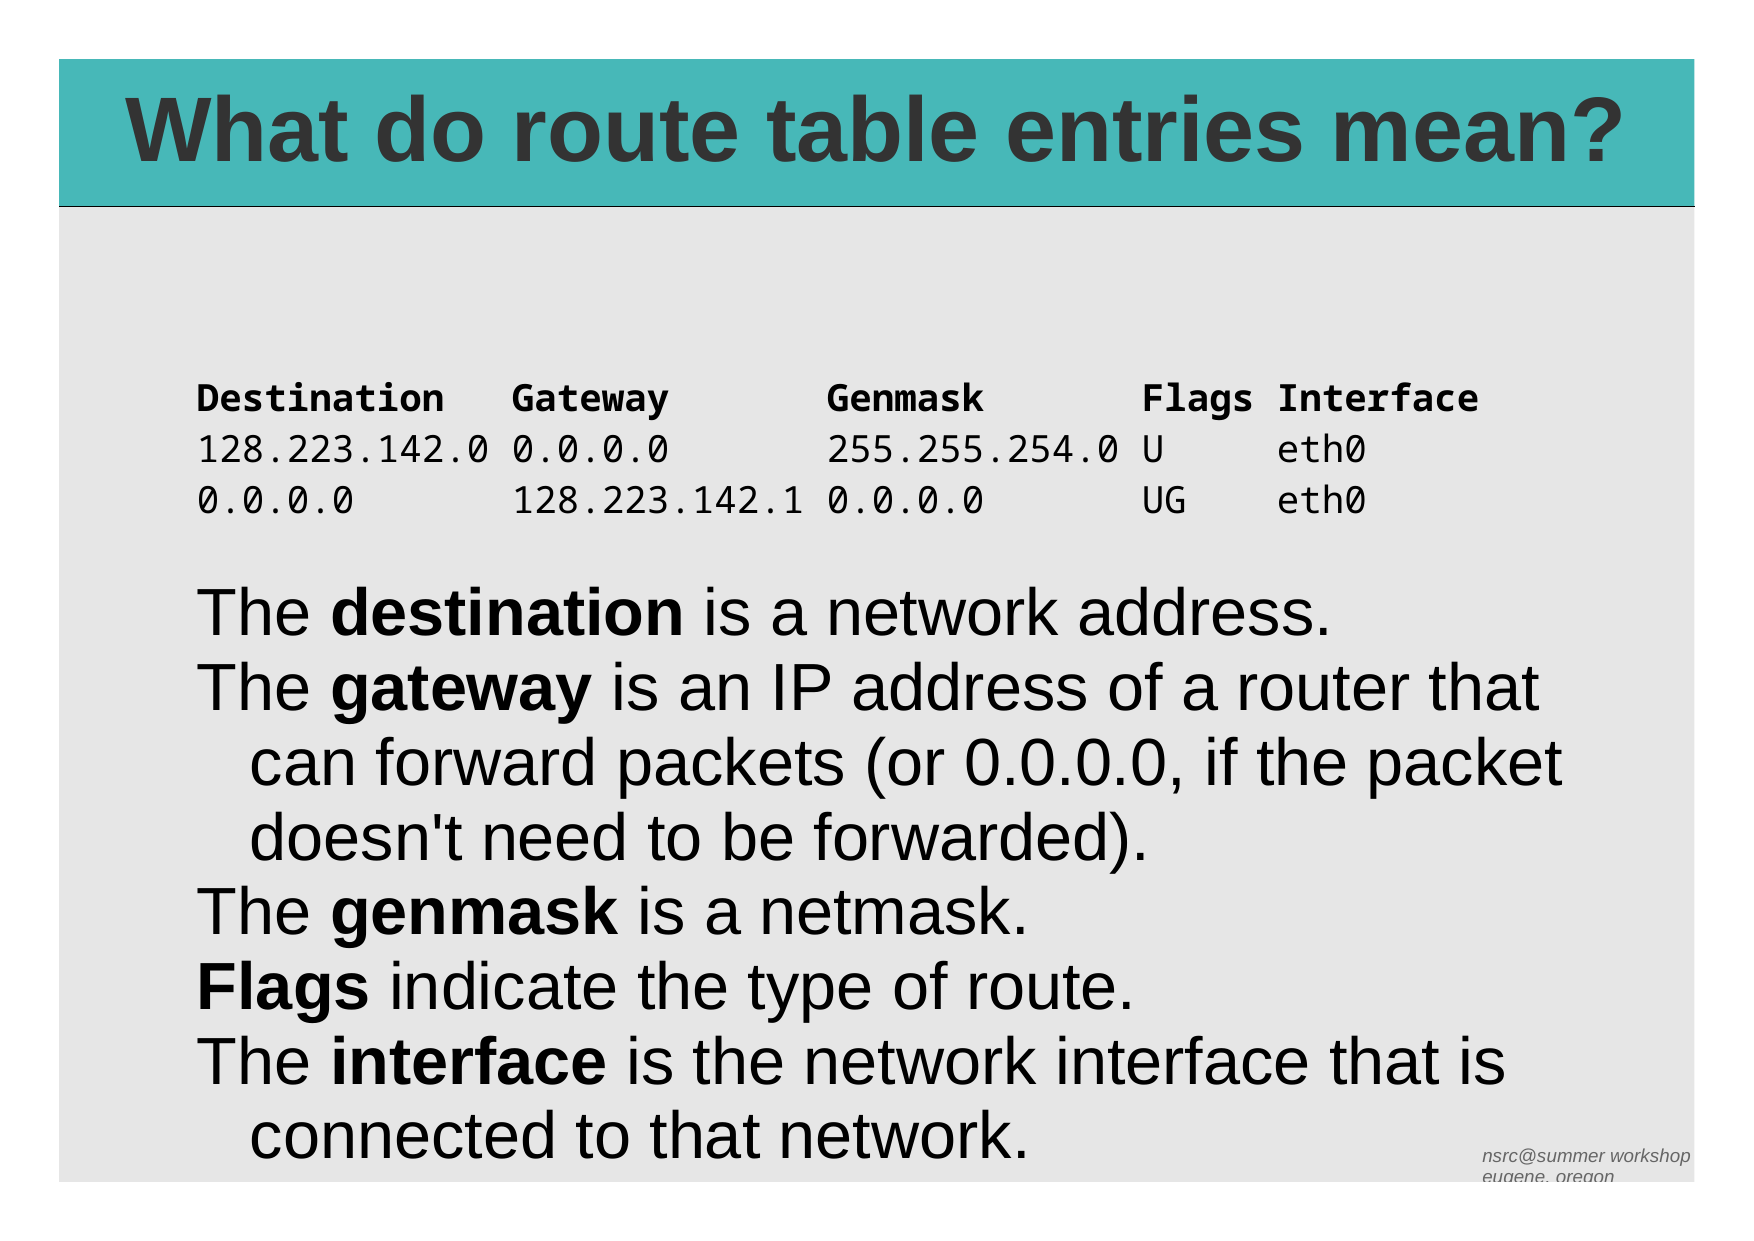

# What do route table entries mean?
Destination Gateway Genmask Flags Interface
128.223.142.0 0.0.0.0 255.255.254.0 U eth0
0.0.0.0 128.223.142.1 0.0.0.0 UG eth0
The destination is a network address.
The gateway is an IP address of a router that can forward packets (or 0.0.0.0, if the packet doesn't need to be forwarded).
The genmask is a netmask.
Flags indicate the type of route.
The interface is the network interface that is connected to that network.